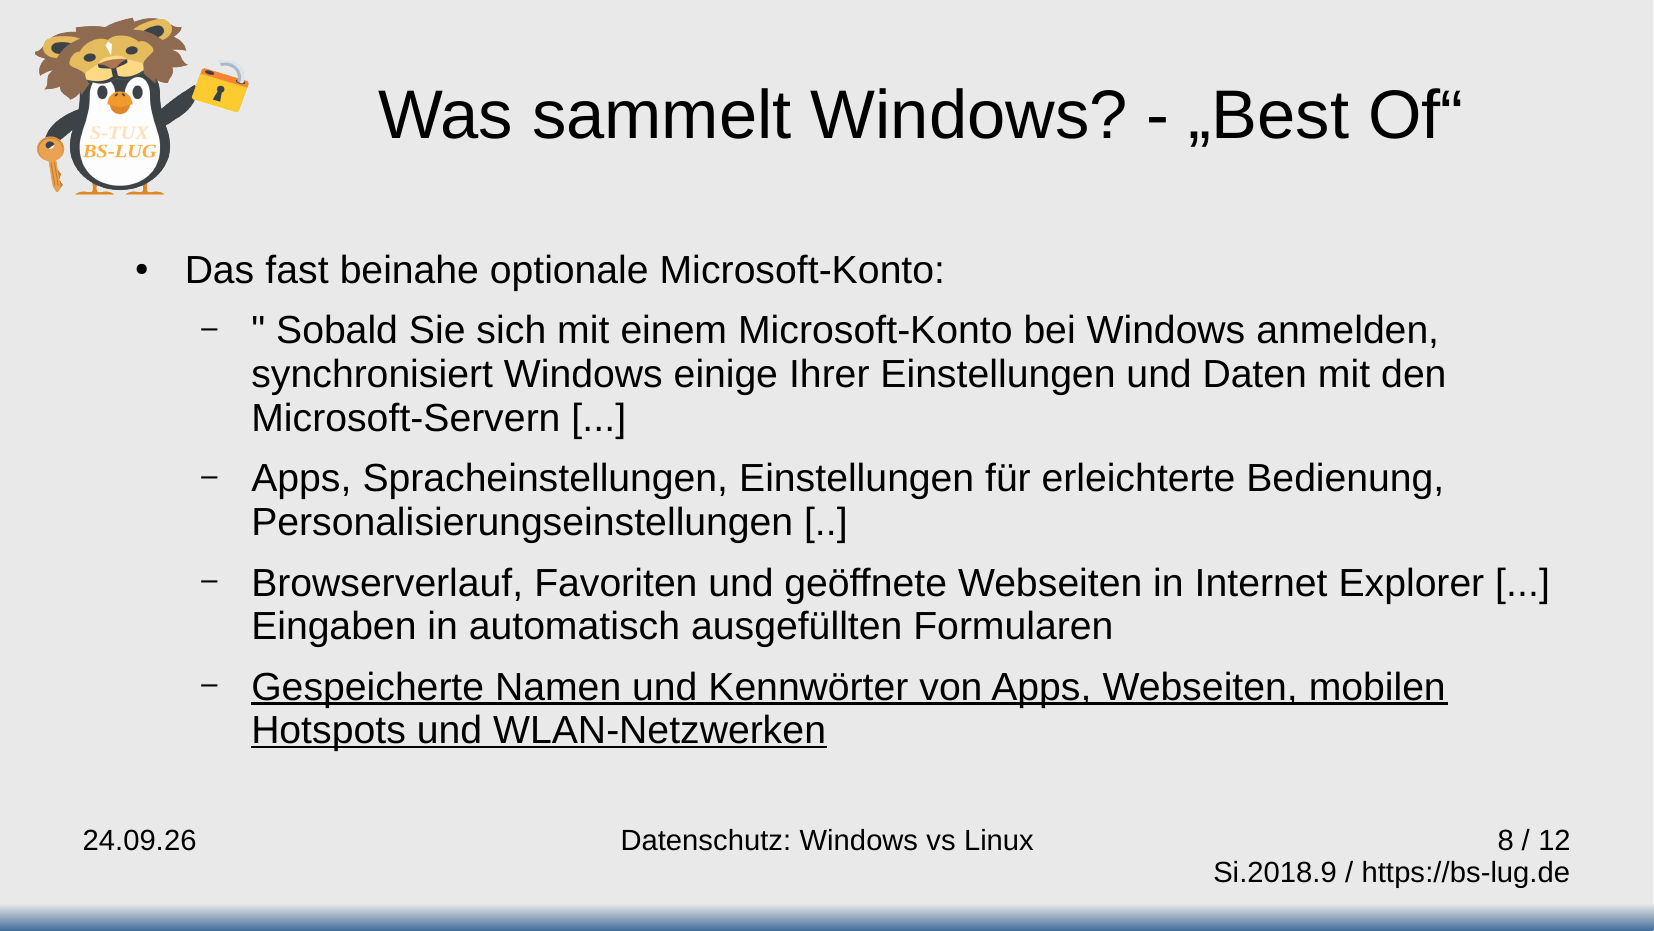

# Was sammelt Windows? - „Best Of“
Das fast beinahe optionale Microsoft-Konto:
" Sobald Sie sich mit einem Microsoft-Konto bei Windows anmelden, synchronisiert Windows einige Ihrer Einstellungen und Daten mit den Microsoft-Servern [...]
Apps, Spracheinstellungen, Einstellungen für erleichterte Bedienung, Personalisierungseinstellungen [..]
Browserverlauf, Favoriten und geöffnete Webseiten in Internet Explorer [...] Eingaben in automatisch ausgefüllten Formularen
Gespeicherte Namen und Kennwörter von Apps, Webseiten, mobilen Hotspots und WLAN-Netzwerken
26.09.2018
Datenschutz: Windows vs Linux
8